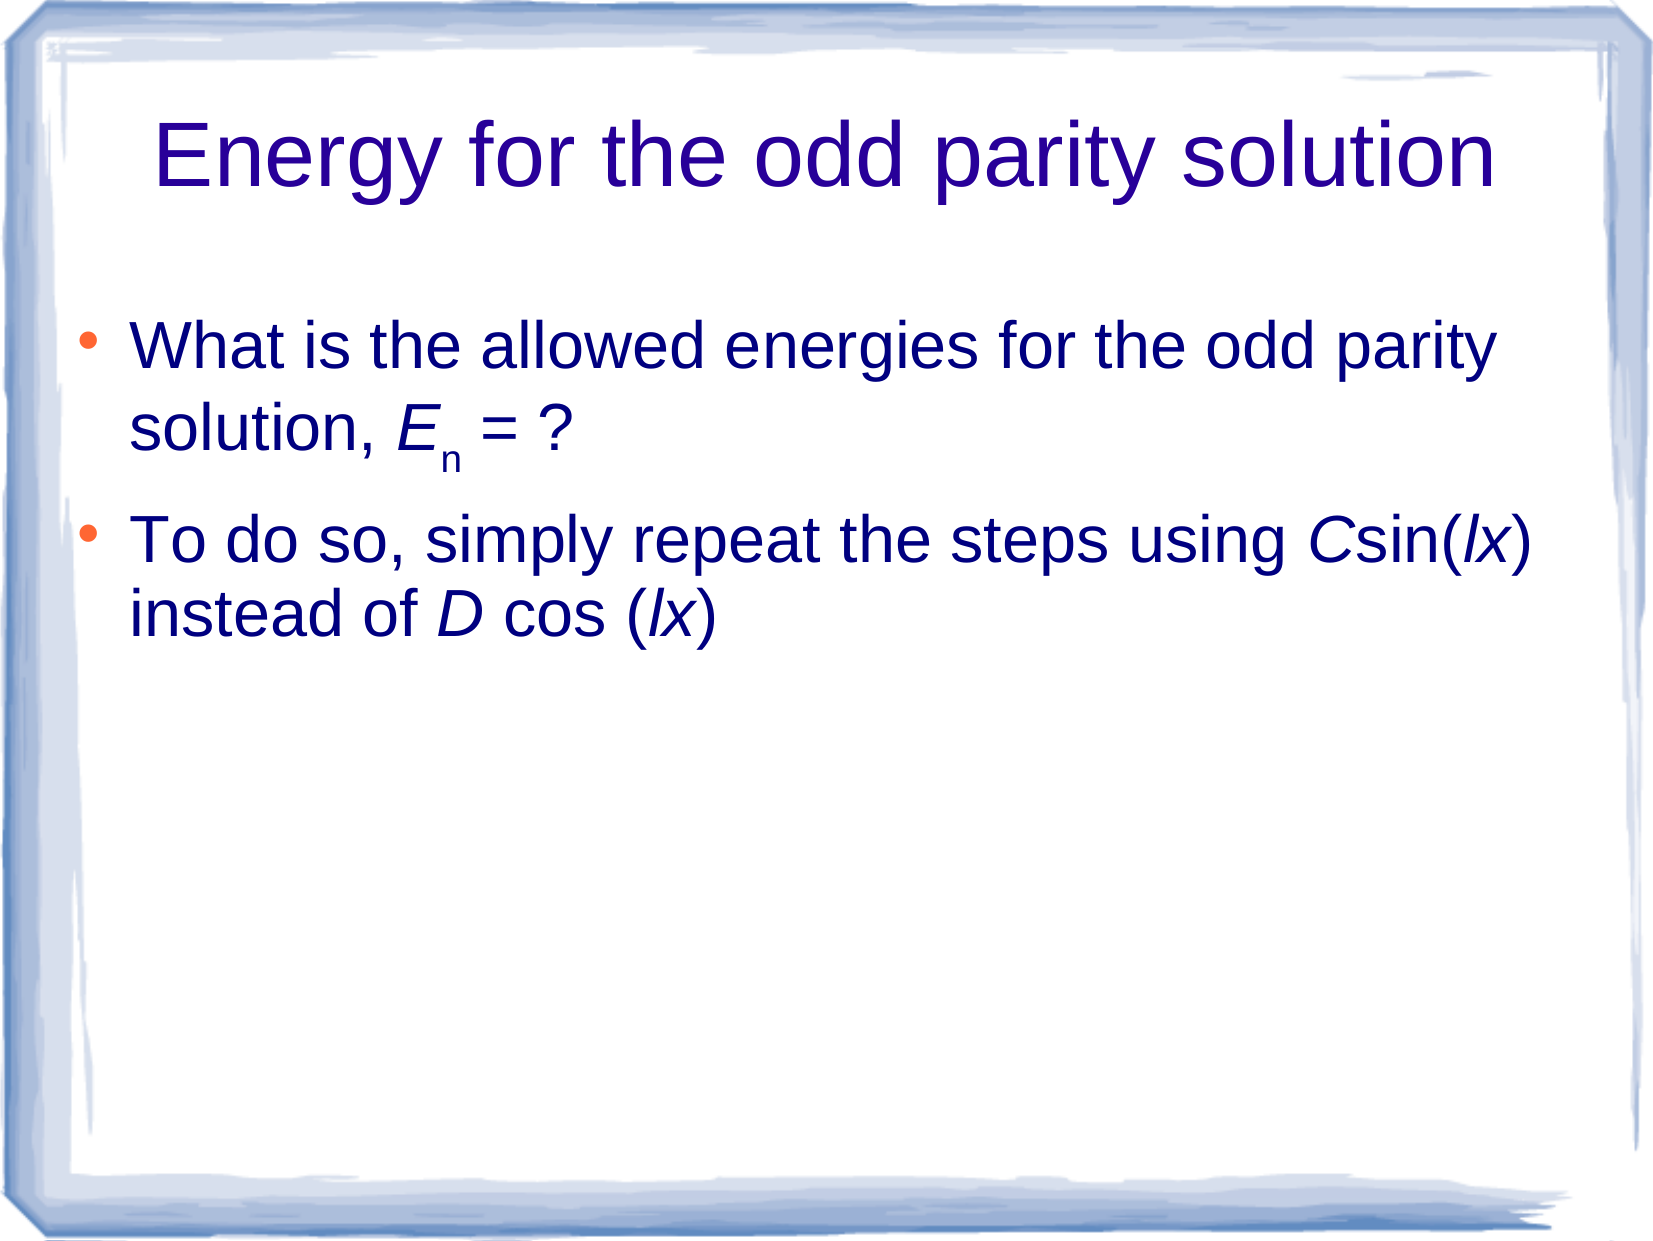

# Energy for the odd parity solution
What is the allowed energies for the odd parity solution, En = ?
To do so, simply repeat the steps using Csin(lx) instead of D cos (lx)